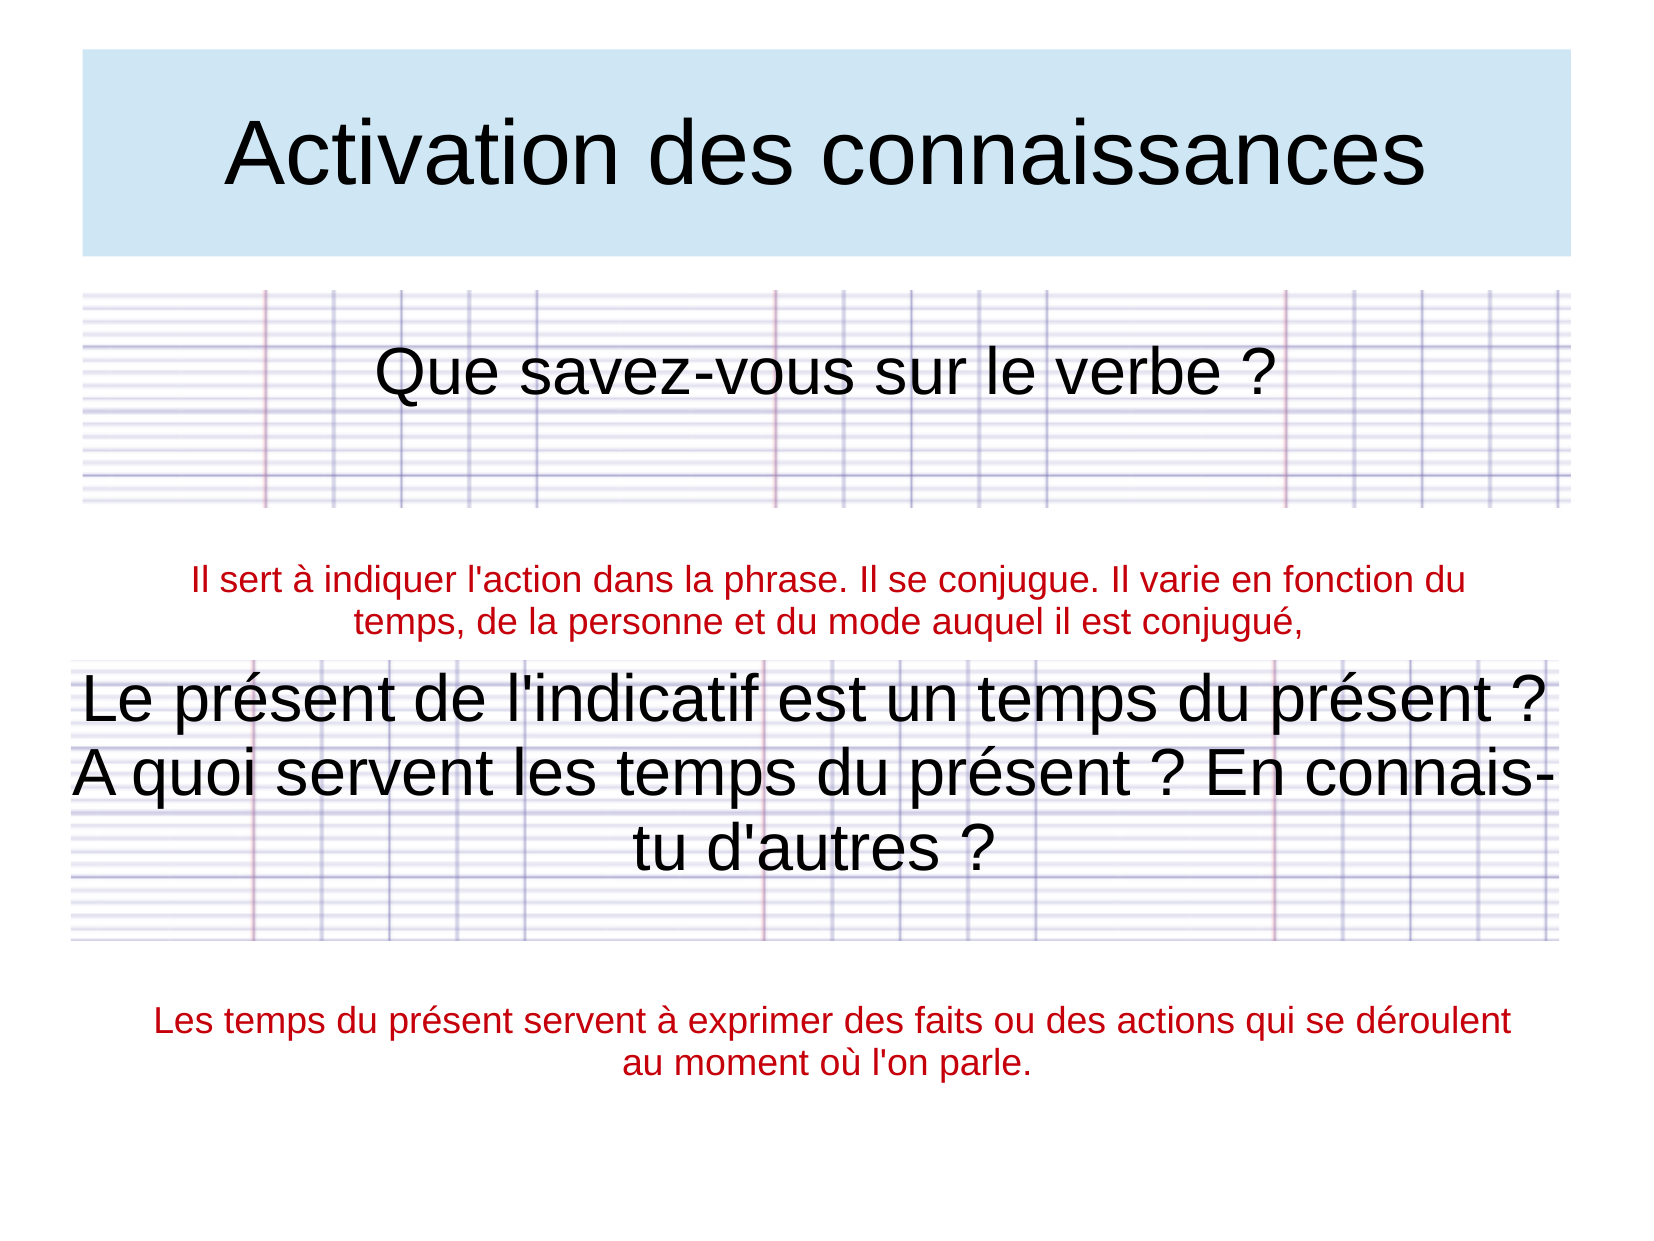

# Activation des connaissances
Que savez-vous sur le verbe ?
Il sert à indiquer l'action dans la phrase. Il se conjugue. Il varie en fonction du temps, de la personne et du mode auquel il est conjugué,
Le présent de l'indicatif est un temps du présent ? A quoi servent les temps du présent ? En connais-tu d'autres ?
Les temps du présent servent à exprimer des faits ou des actions qui se déroulent au moment où l'on parle.